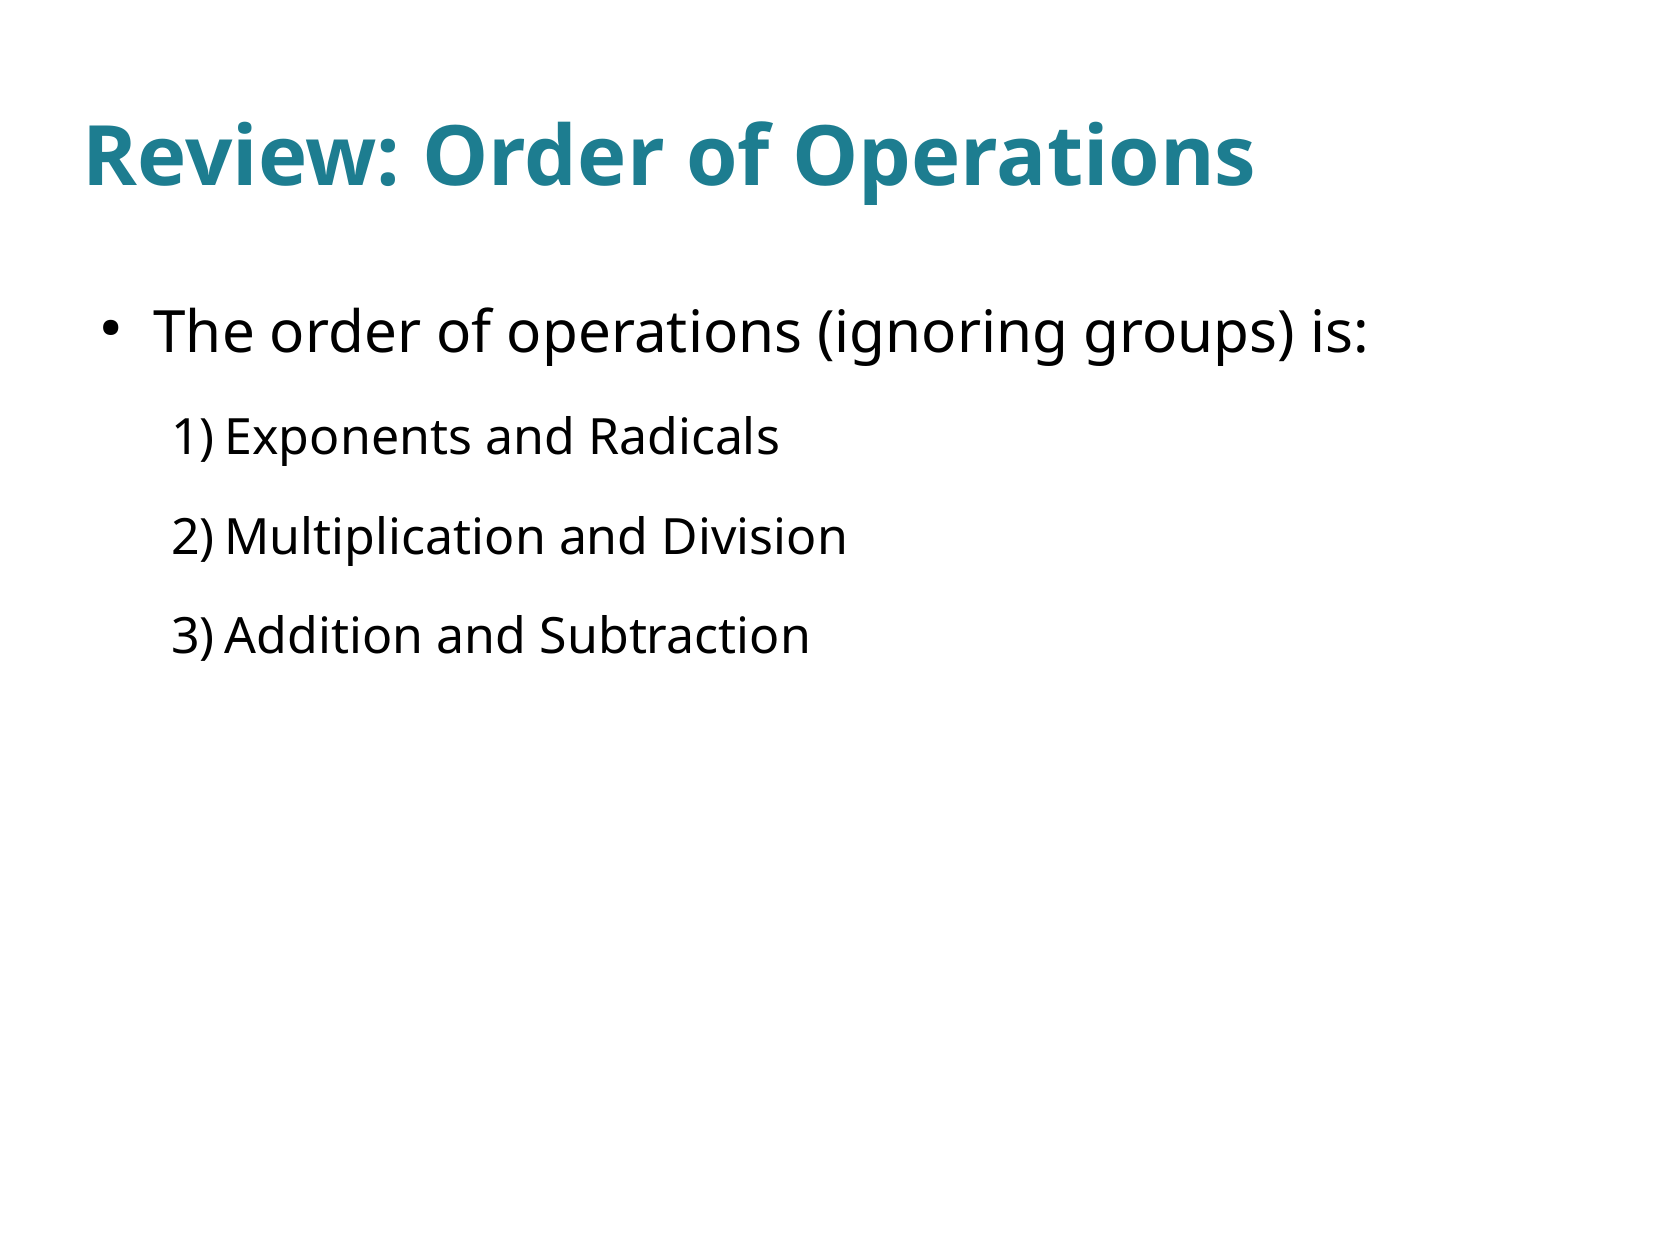

# Review: Order of Operations
The order of operations (ignoring groups) is:
Exponents and Radicals
Multiplication and Division
Addition and Subtraction